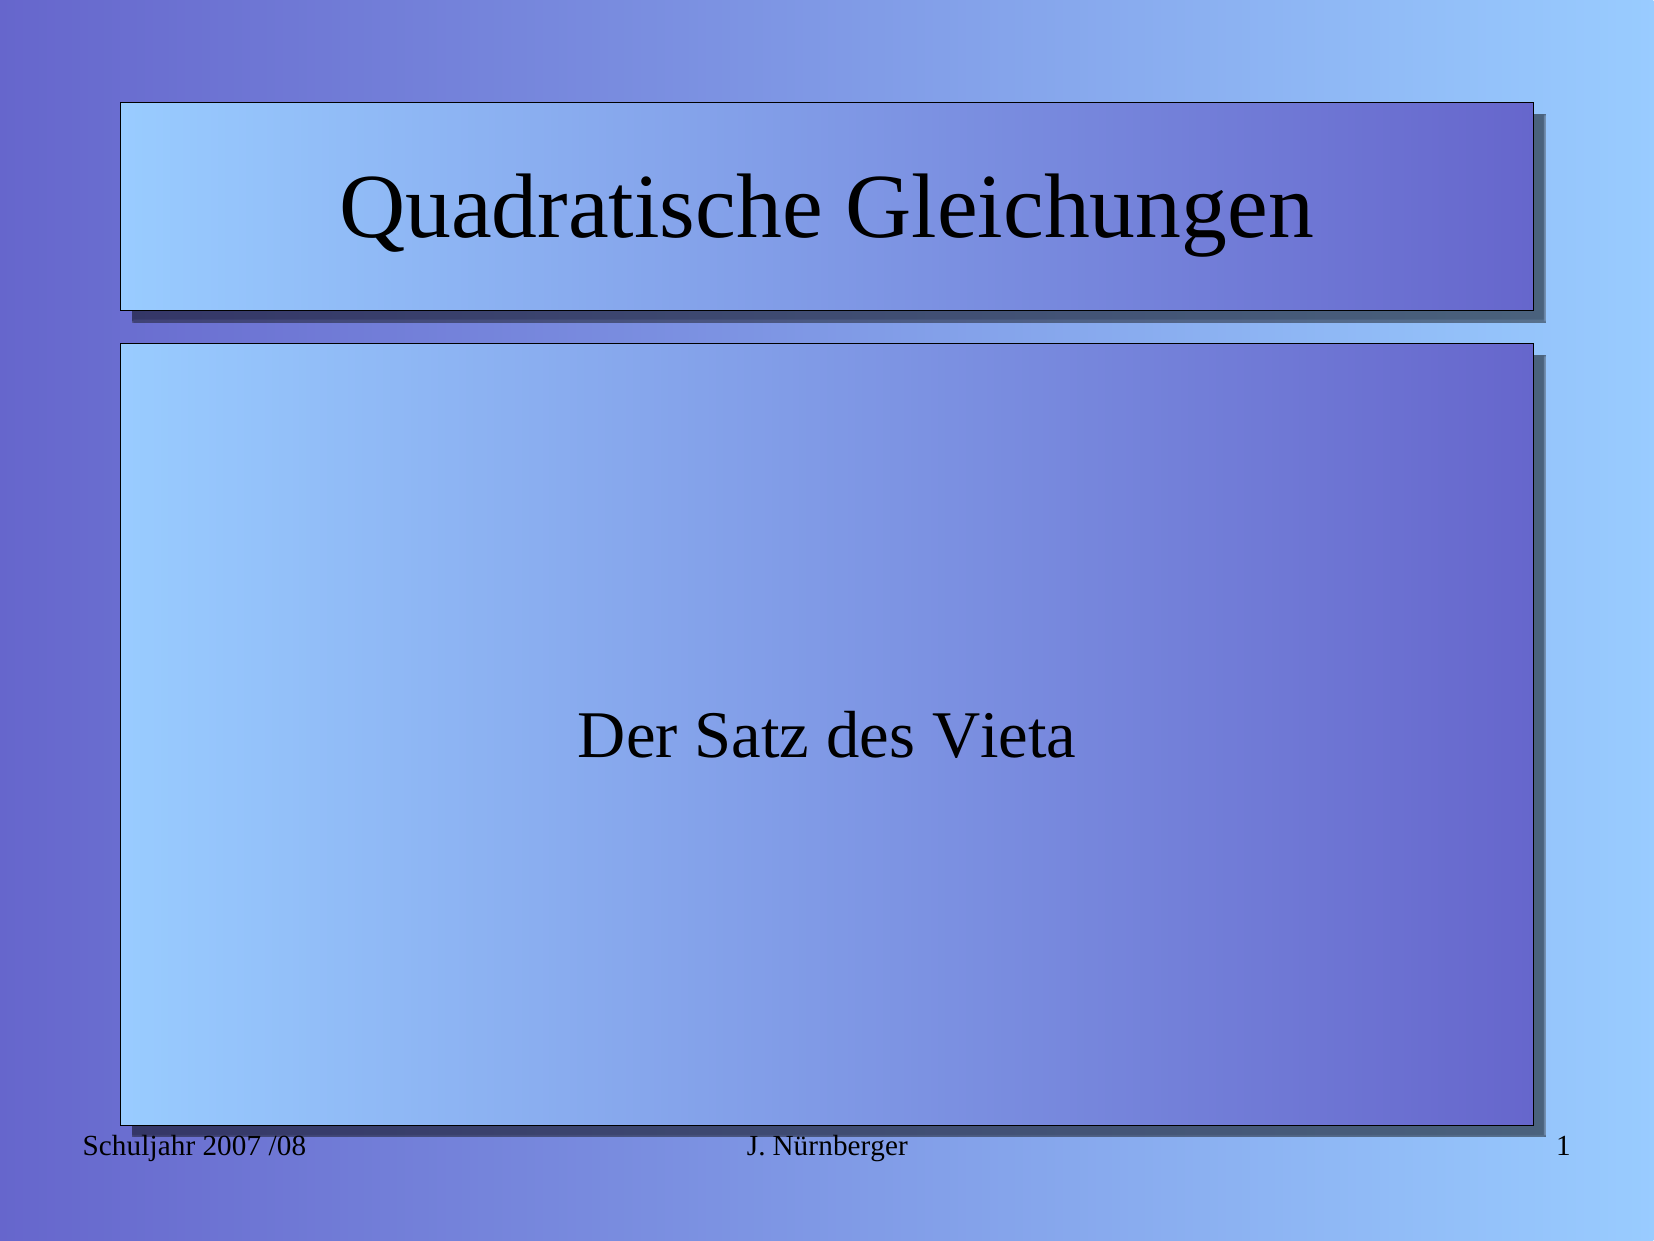

# Quadratische Gleichungen
Der Satz des Vieta
Schuljahr 2007 /08
J. Nürnberger
1